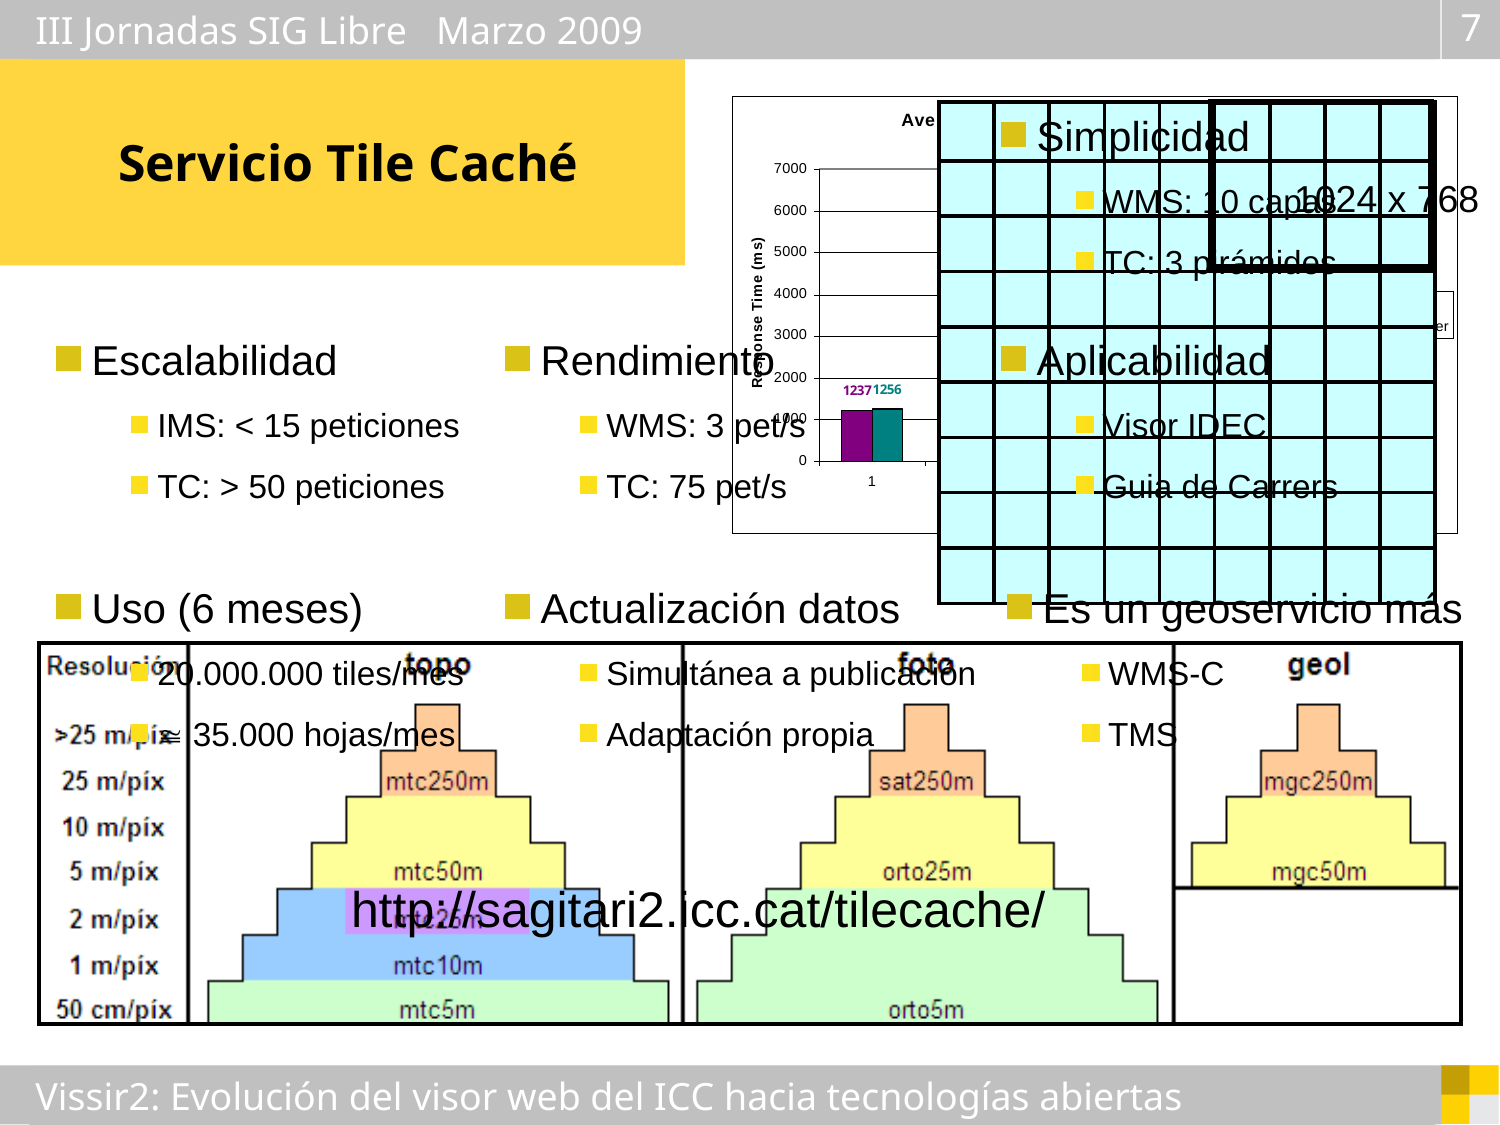

III Jornadas SIG Libre Marzo 2009
# Servicio Tile Caché
X
| | | | | | | | | |
| --- | --- | --- | --- | --- | --- | --- | --- | --- |
| | | | | | | | | |
| | | | | | | | | |
| | | | | | | | | |
| | | | | | | | | |
| | | | | | | | | |
| | | | | | | | | |
| | | | | | | | | |
| | | | | | | | | |
 Simplicidad
 WMS: 10 capas
 TC: 3 pirámides
| | | | |
| --- | --- | --- | --- |
| | | | |
| | | | |
1024 x 768
 Escalabilidad
 IMS: < 15 peticiones
 TC: > 50 peticiones
 Rendimiento
 WMS: 3 pet/s
 TC: 75 pet/s
 Aplicabilidad
 Visor IDEC
 Guia de Carrers
 Uso (6 meses)
 20.000.000 tiles/mes
  35.000 hojas/mes
 Actualización datos
 Simultánea a publicación
 Adaptación propia
 Es un geoservicio más
 WMS-C
 TMS
http://sagitari2.icc.cat/tilecache/
Vissir2: Evolución del visor web del ICC hacia tecnologías abiertas